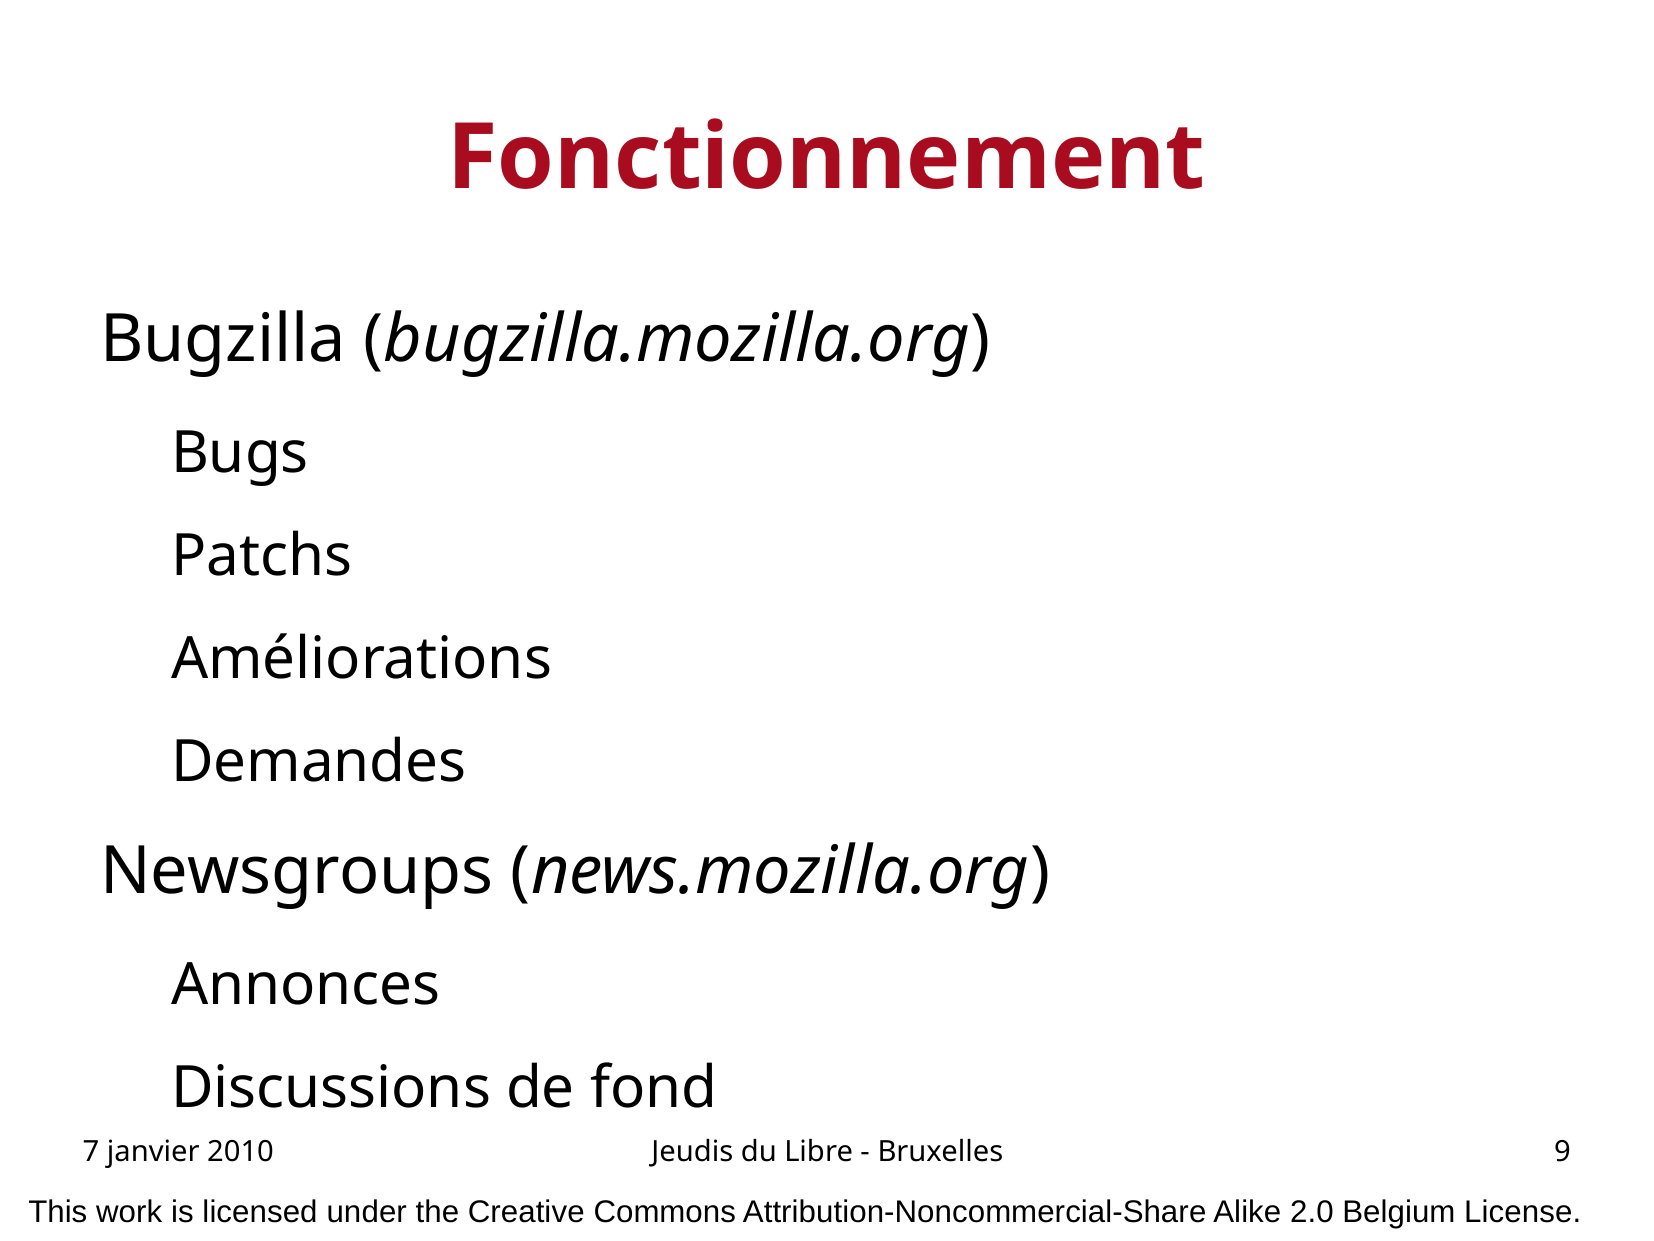

# Fonctionnement
Bugzilla (bugzilla.mozilla.org)
Bugs
Patchs
Améliorations
Demandes
Newsgroups (news.mozilla.org)
Annonces
Discussions de fond
7 janvier 2010
Jeudis du Libre - Bruxelles
9
This work is licensed under the Creative Commons Attribution-Noncommercial-Share Alike 2.0 Belgium License.